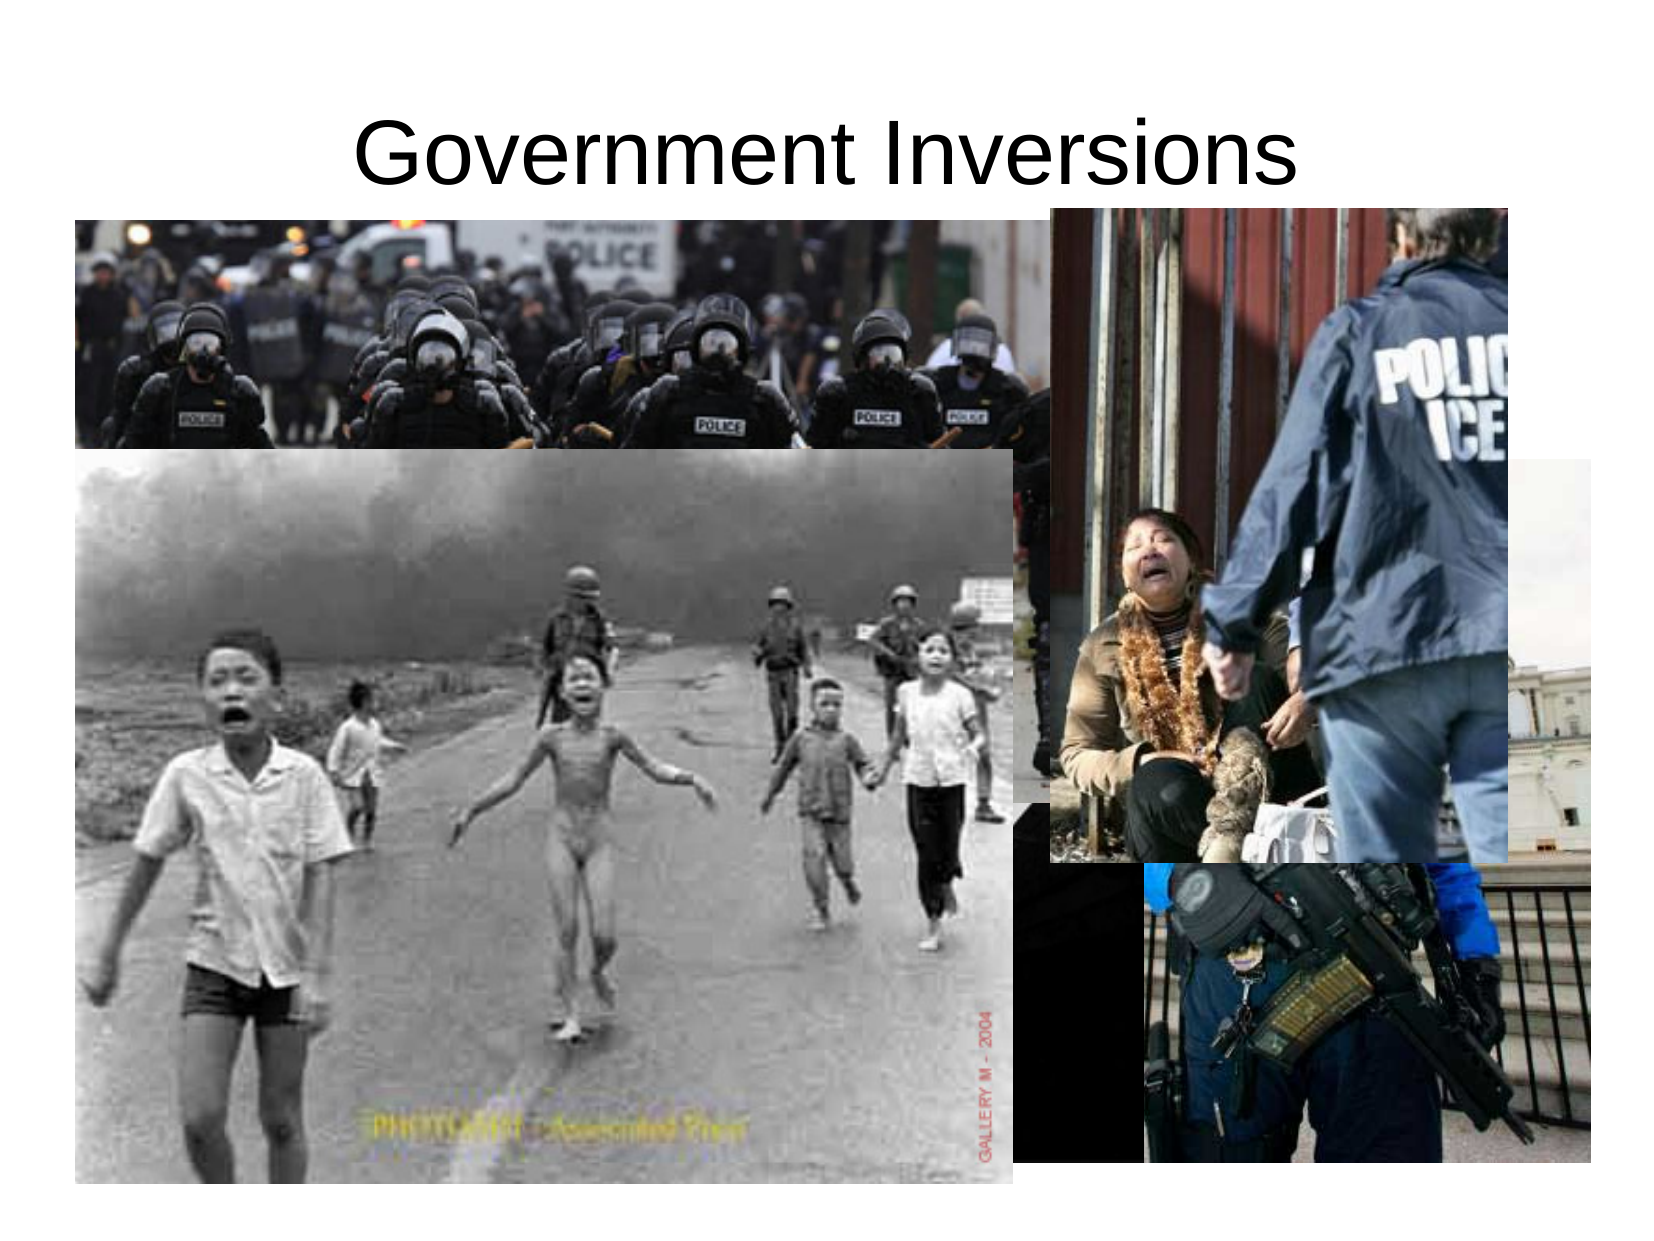

Government Inversions
# Government promises peace, and condemns anarchy as chaos and violence.
But what does government deliver?
`